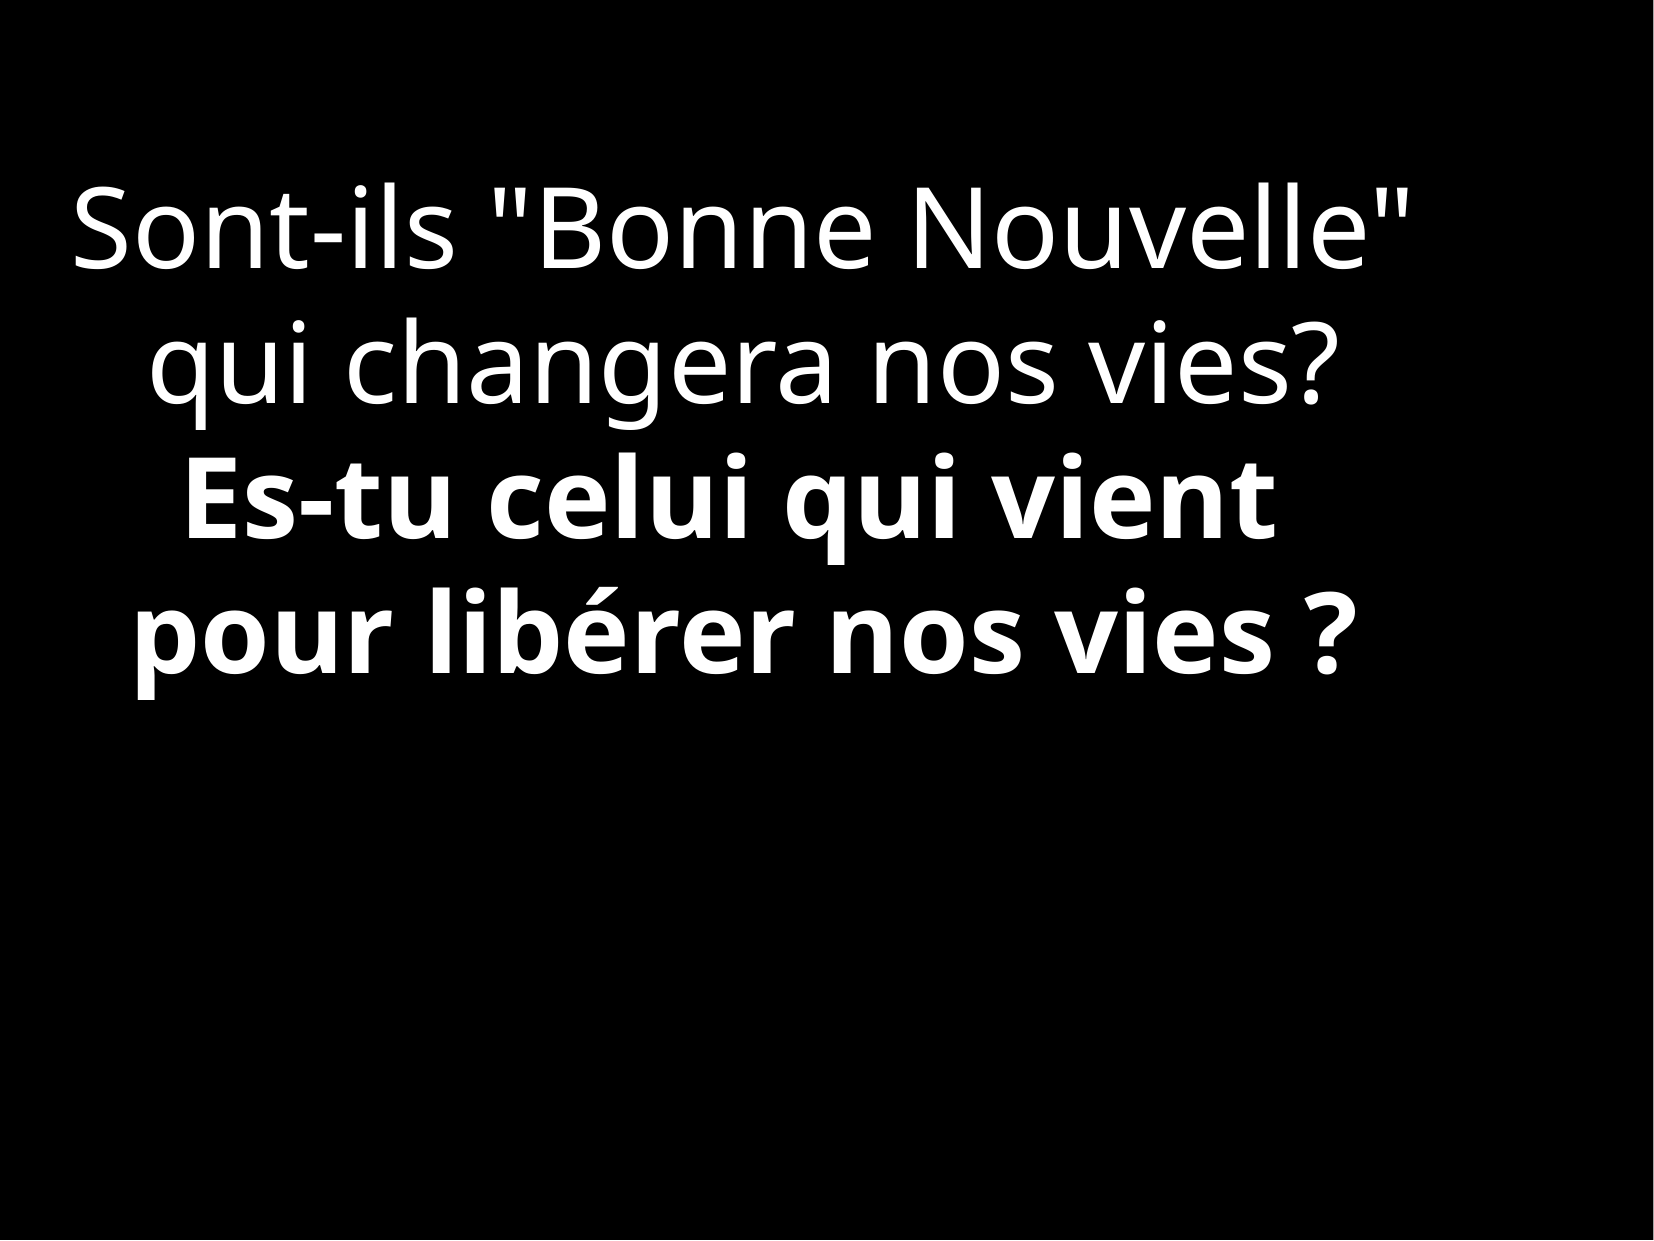

Sont-ils "Bonne Nouvelle" qui changera nos vies?
Es-tu celui qui vient
pour libérer nos vies ?